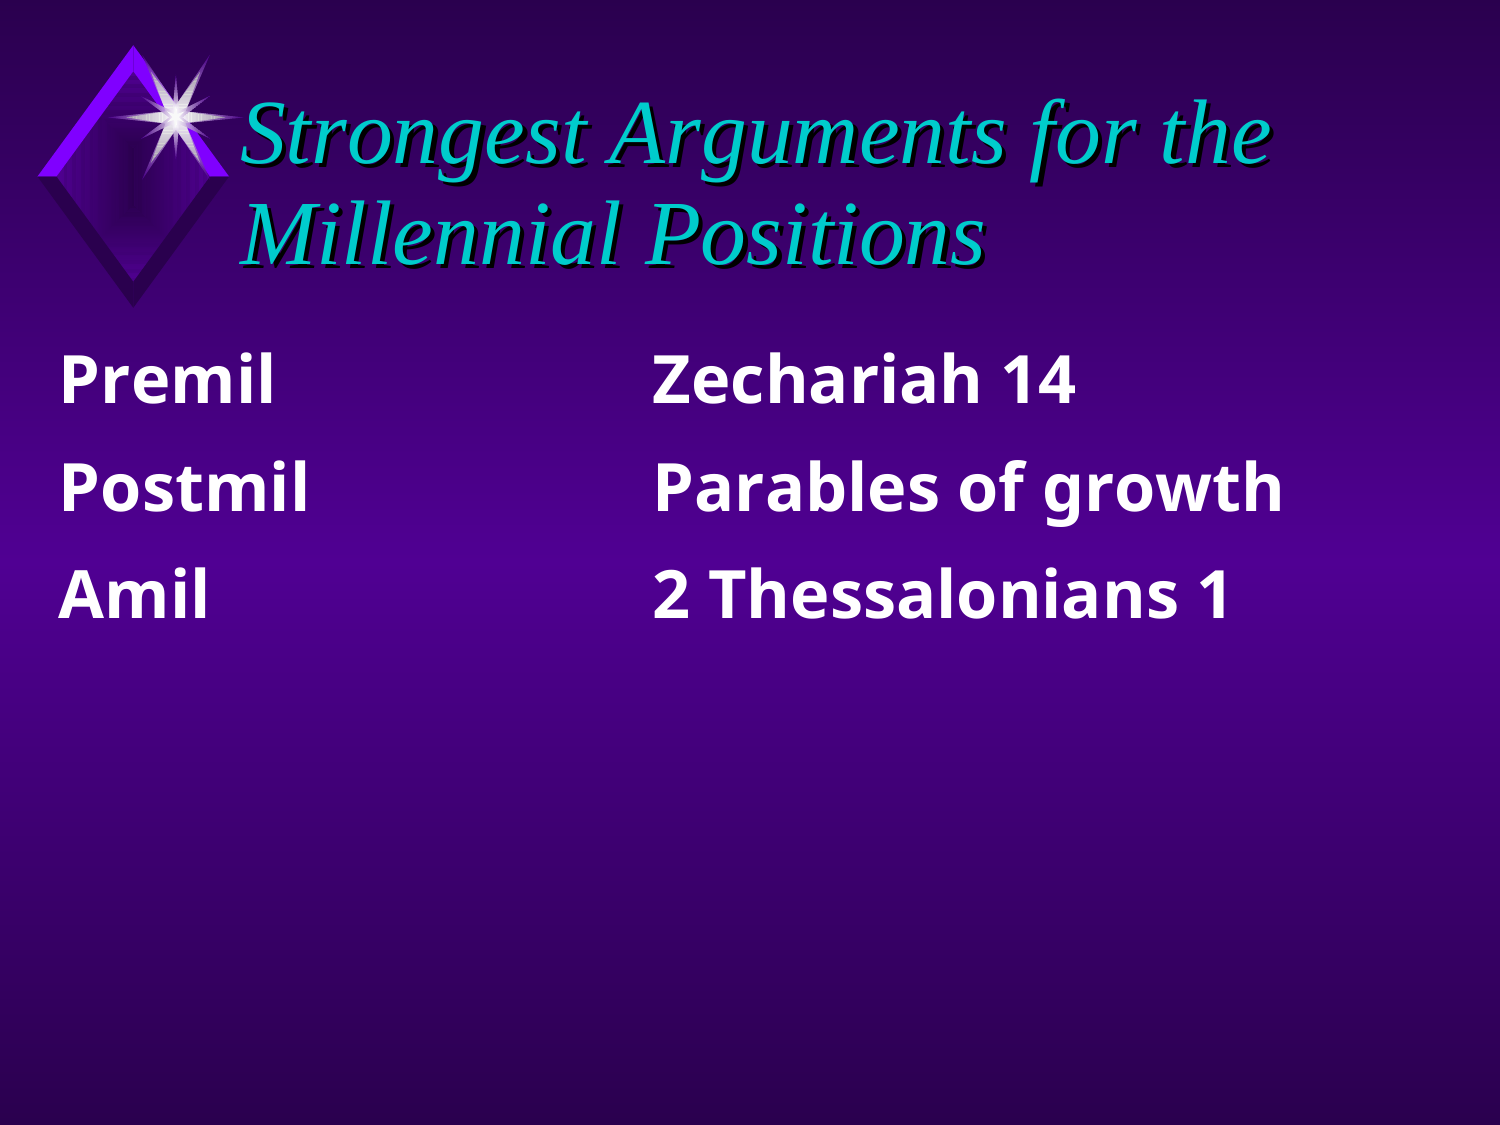

# Strongest Arguments for the Millennial Positions
Premil
Postmil
Amil
Zechariah 14
Parables of growth
2 Thessalonians 1